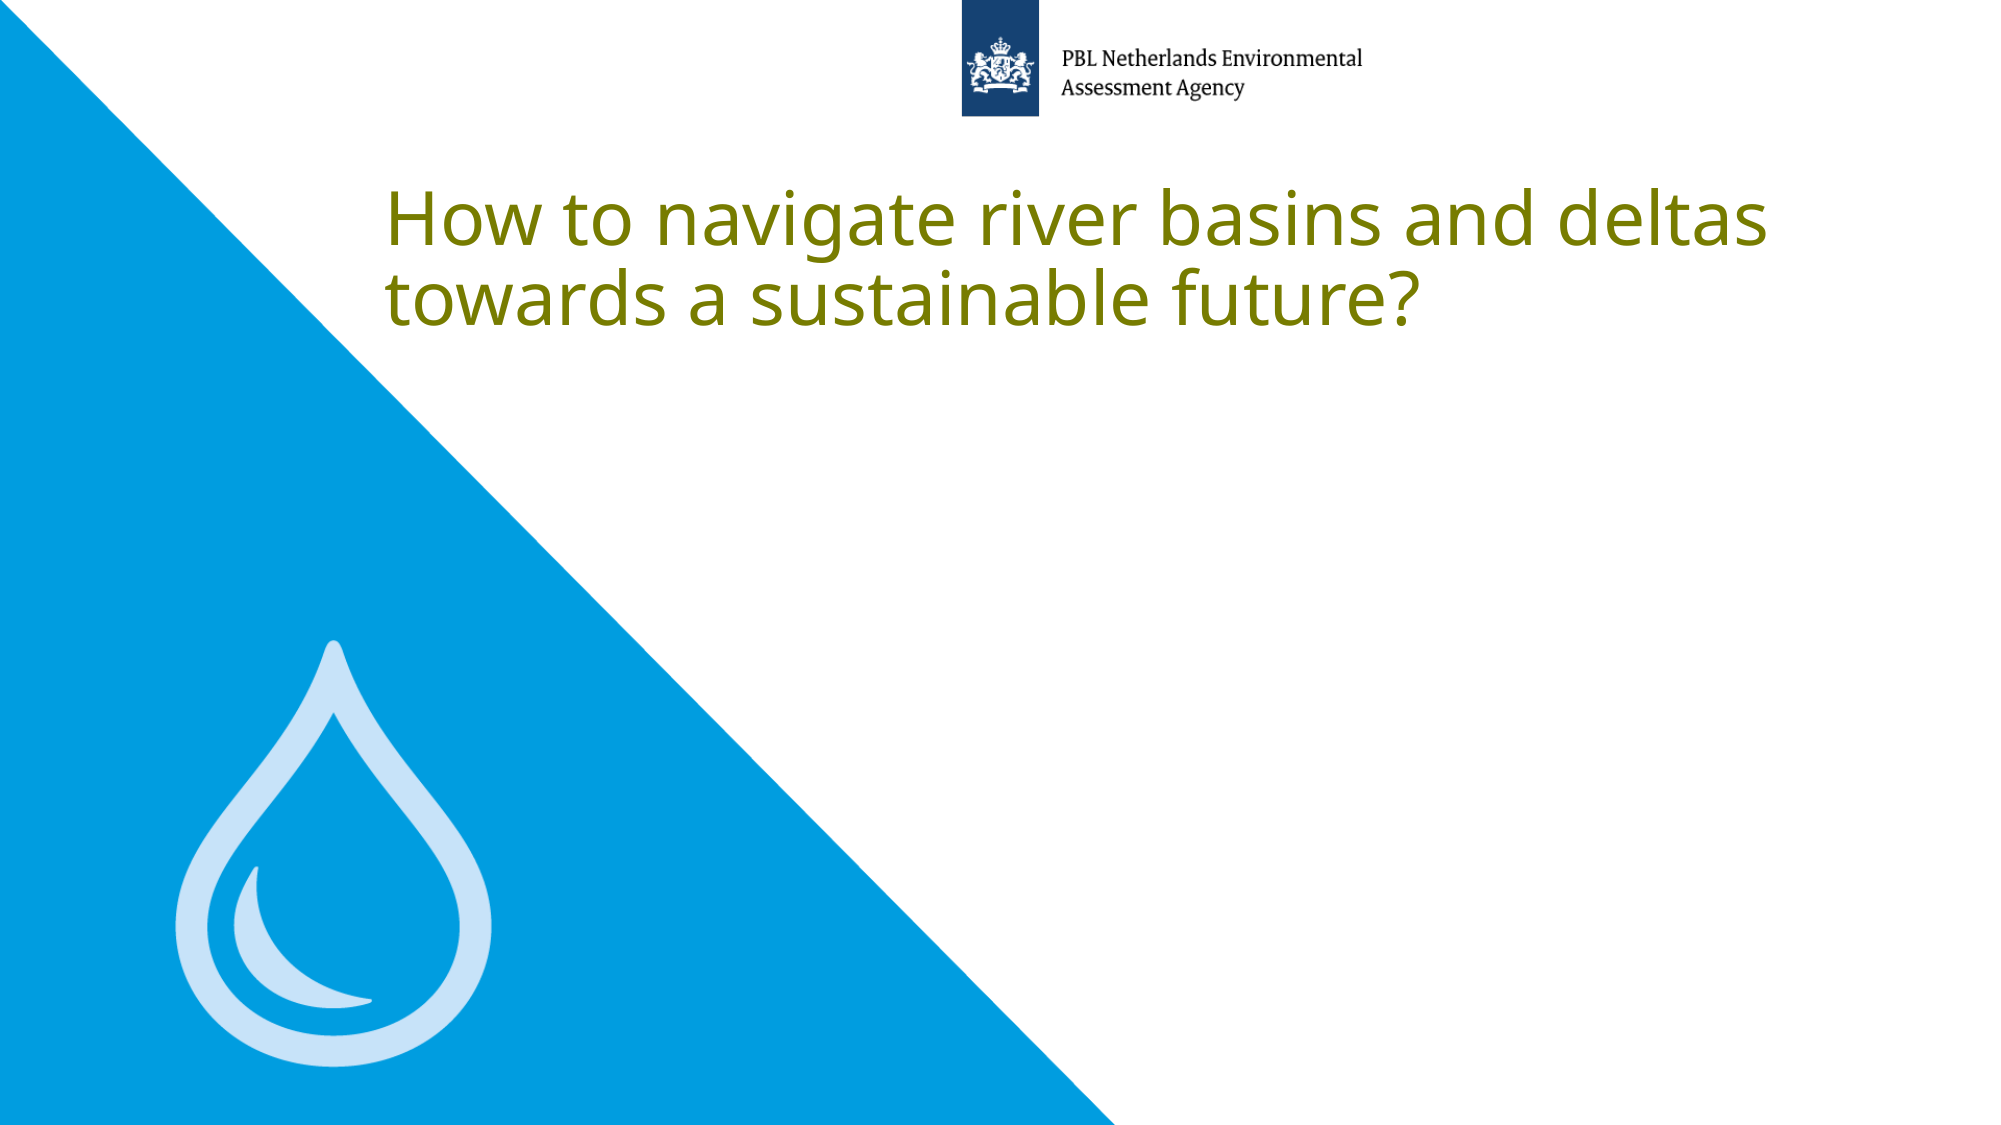

# How to navigate river basins and deltas towards a sustainable future?